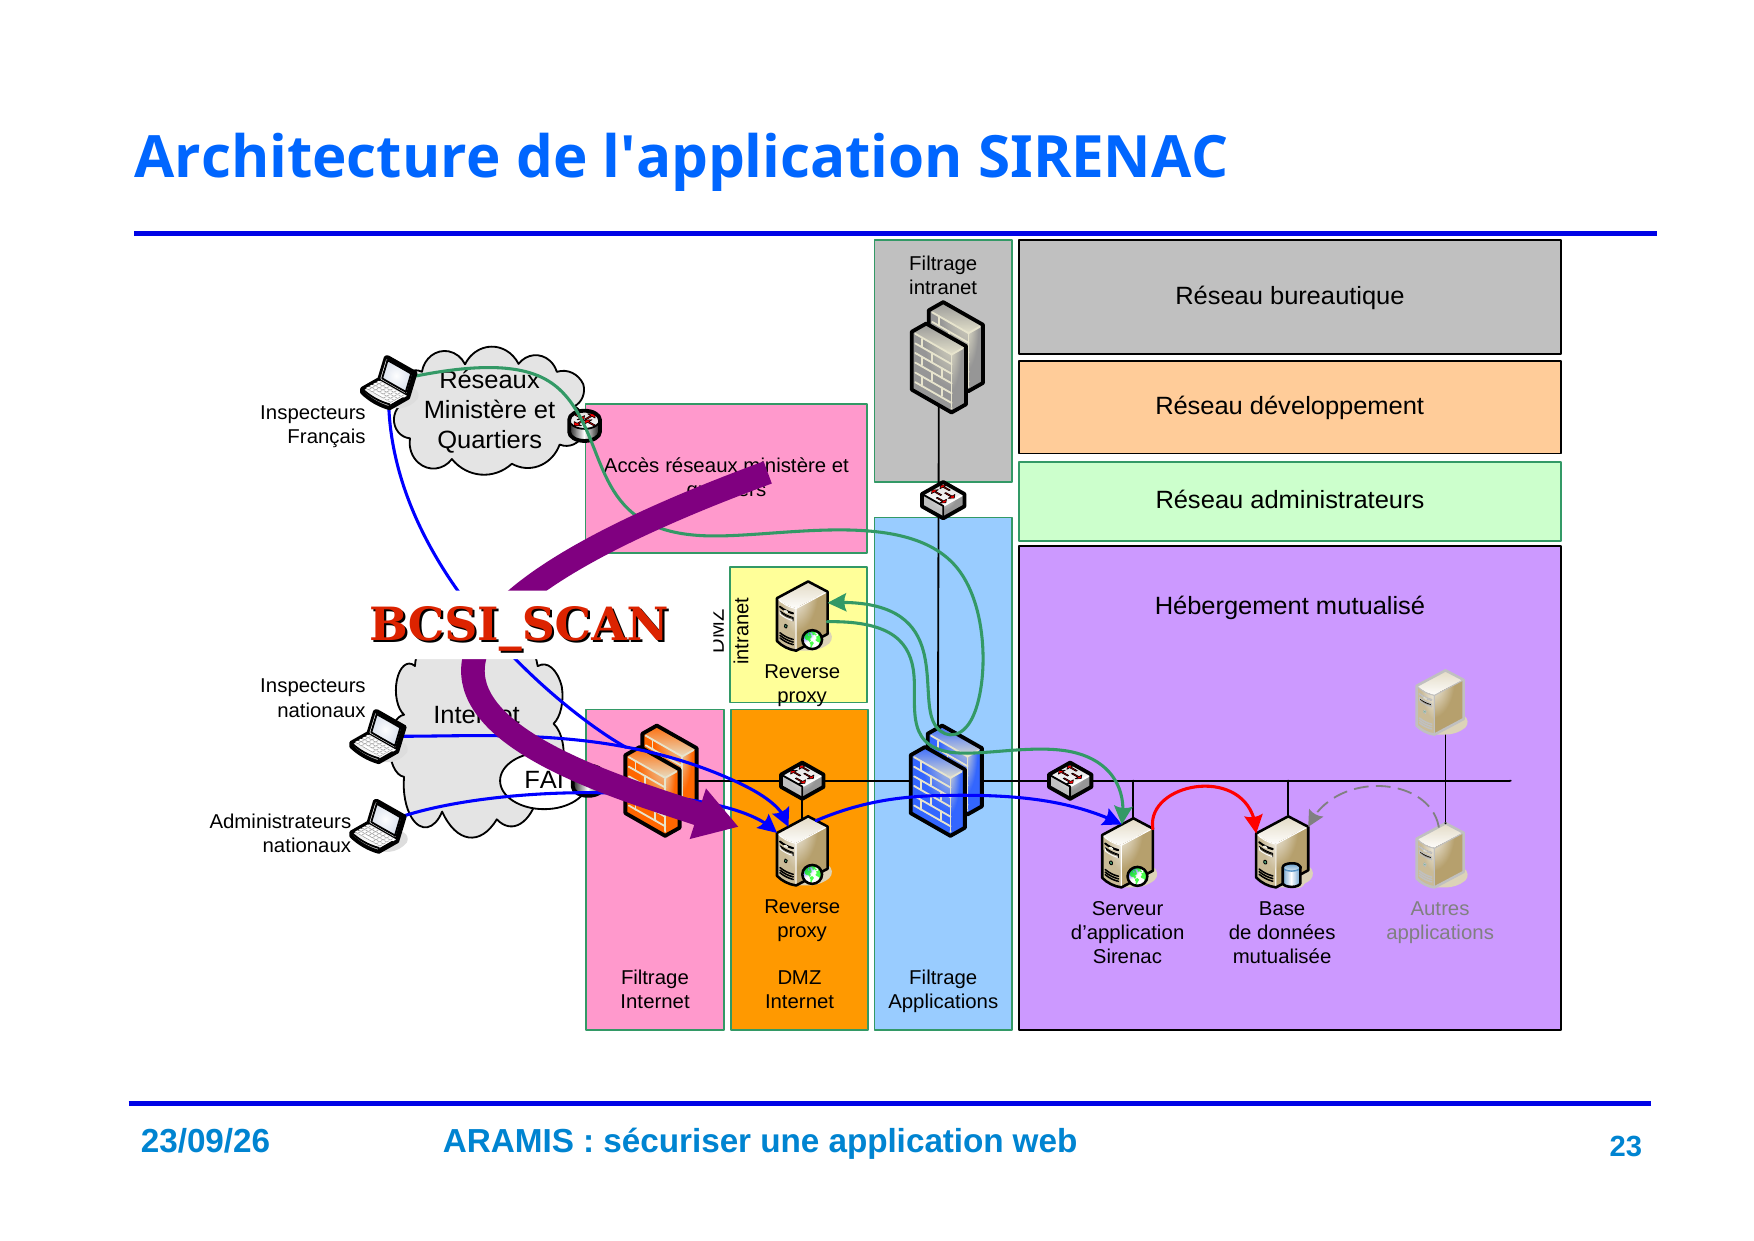

# Architecture de l'application SIRENAC
BCSI_SCAN
ARAMIS : sécuriser une application web
23